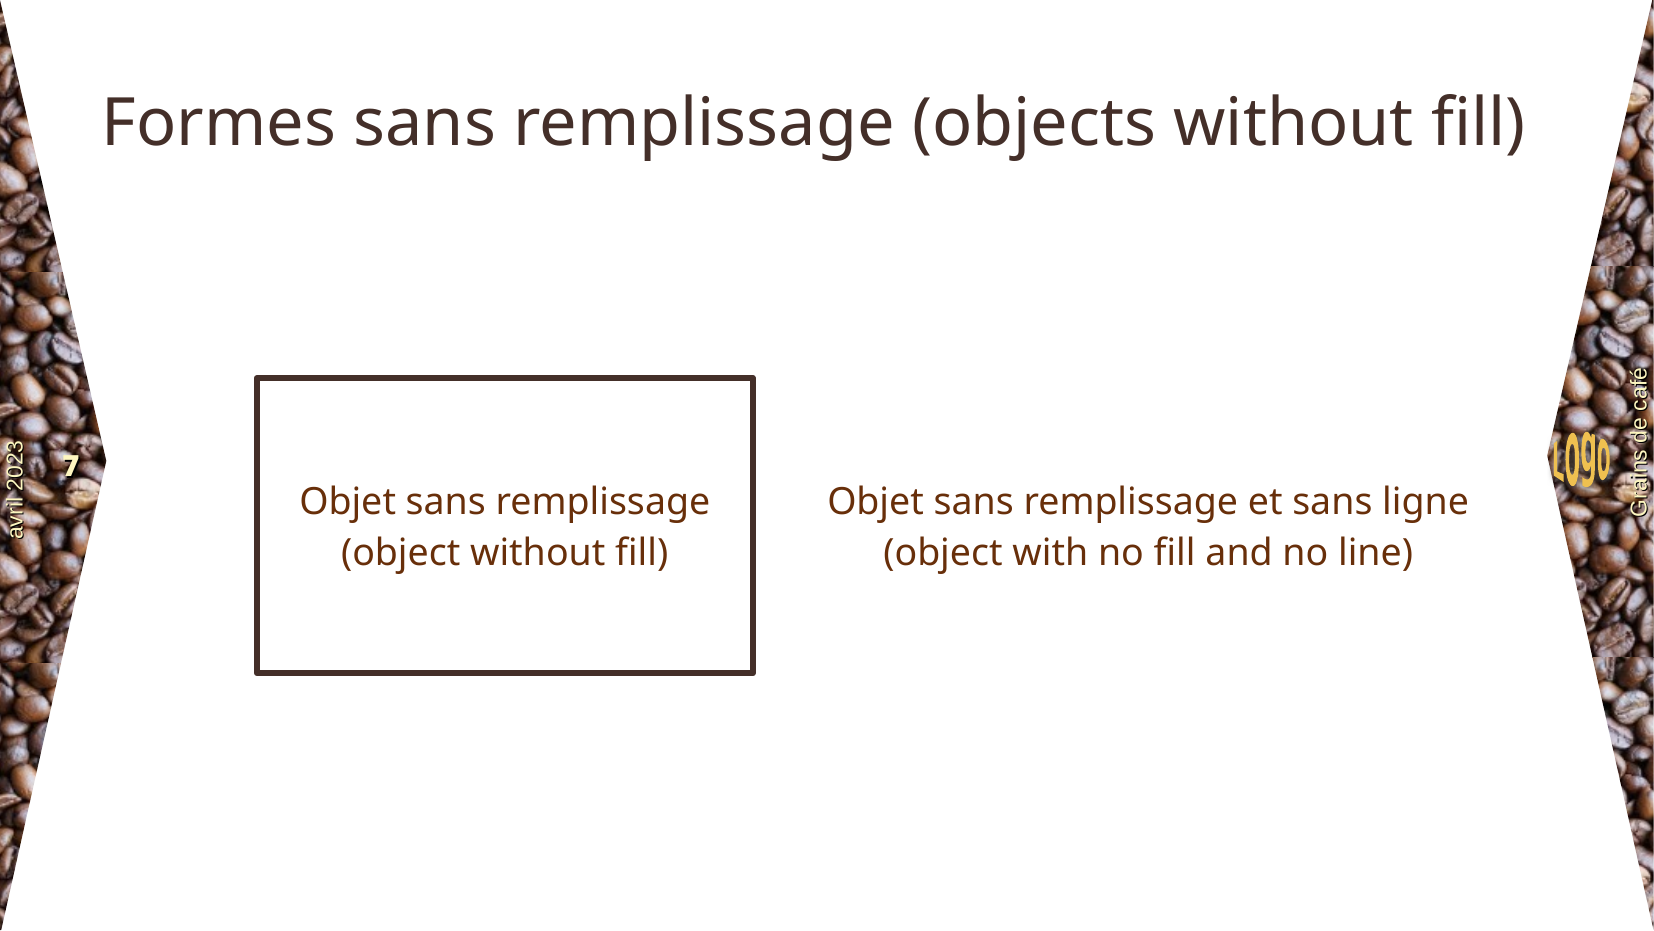

# Formes sans remplissage (objects without fill)
Objet sans remplissage
(object without fill)
Objet sans remplissage et sans ligne
(object with no fill and no line)
Grains de café
7
avril 2023